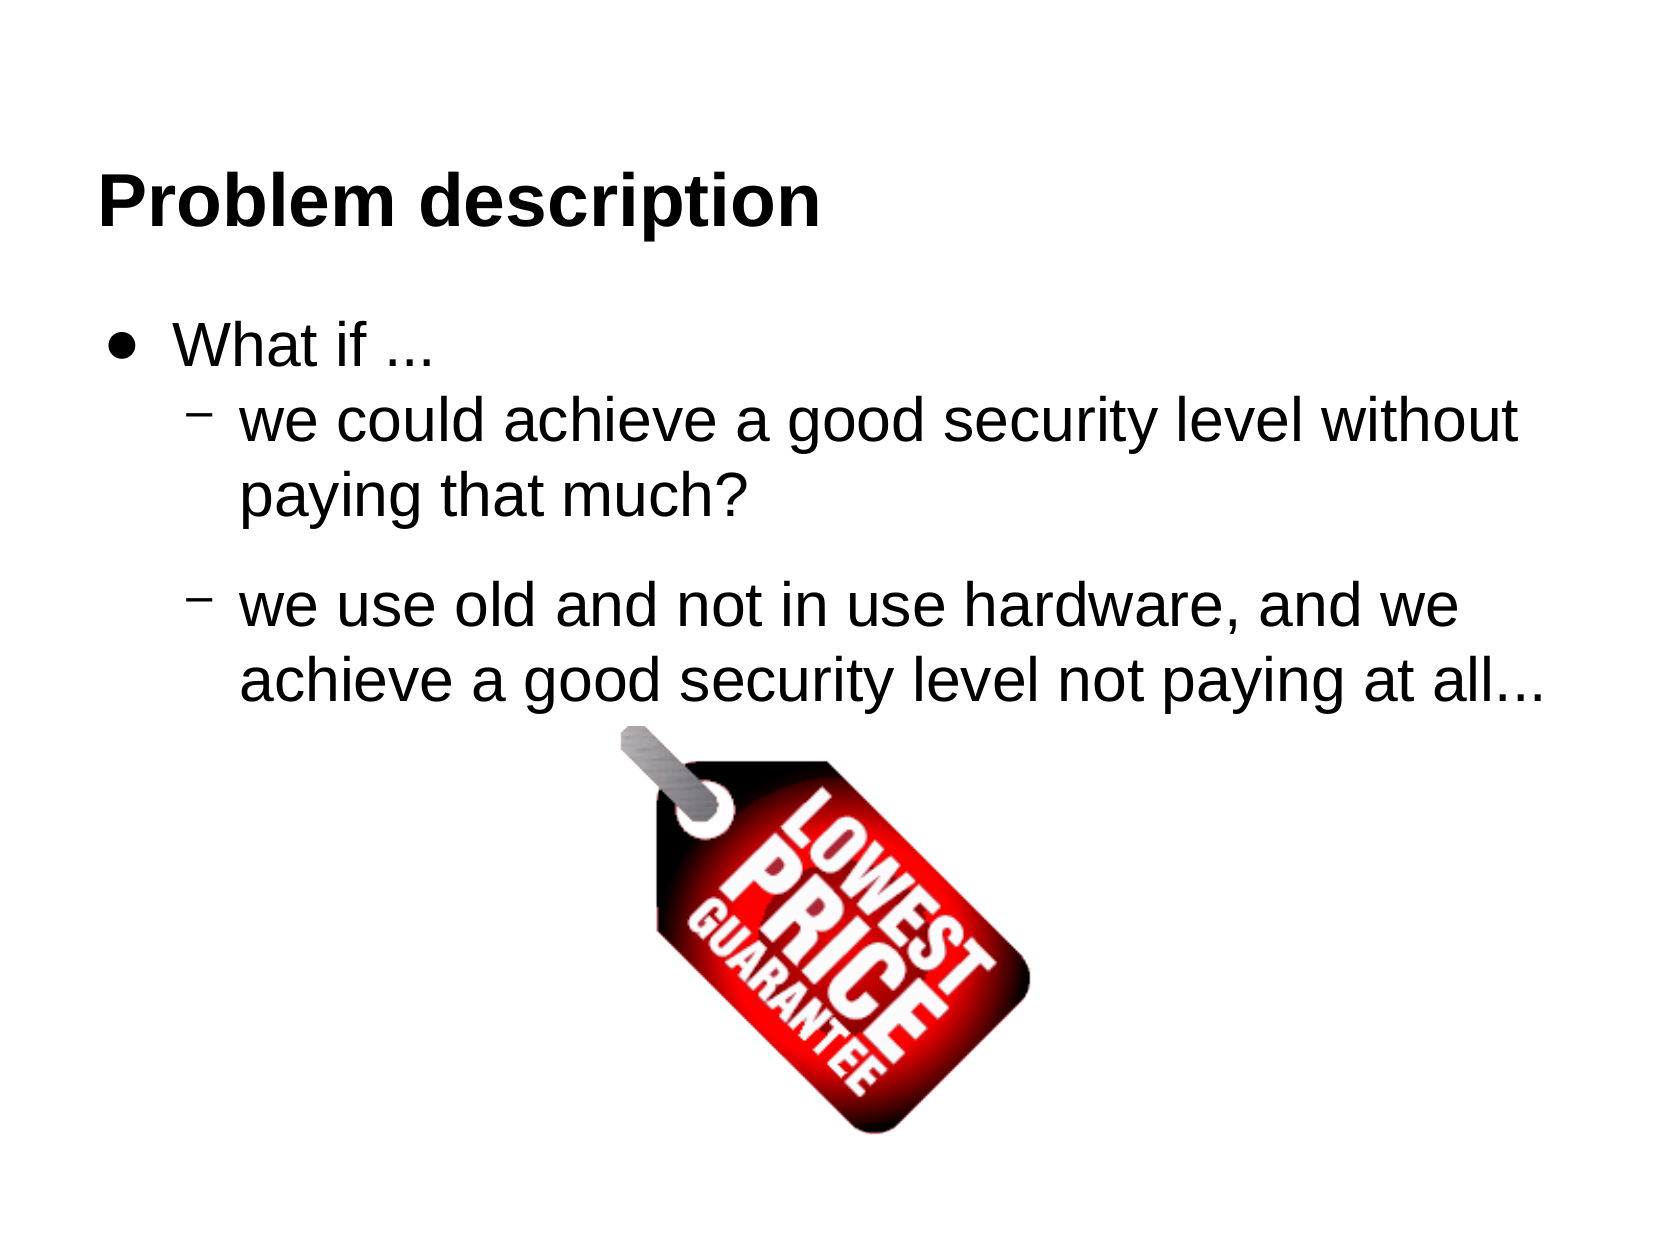

# Problem description
What if ...
we could achieve a good security level without paying that much?
we use old and not in use hardware, and we achieve a good security level not paying at all...